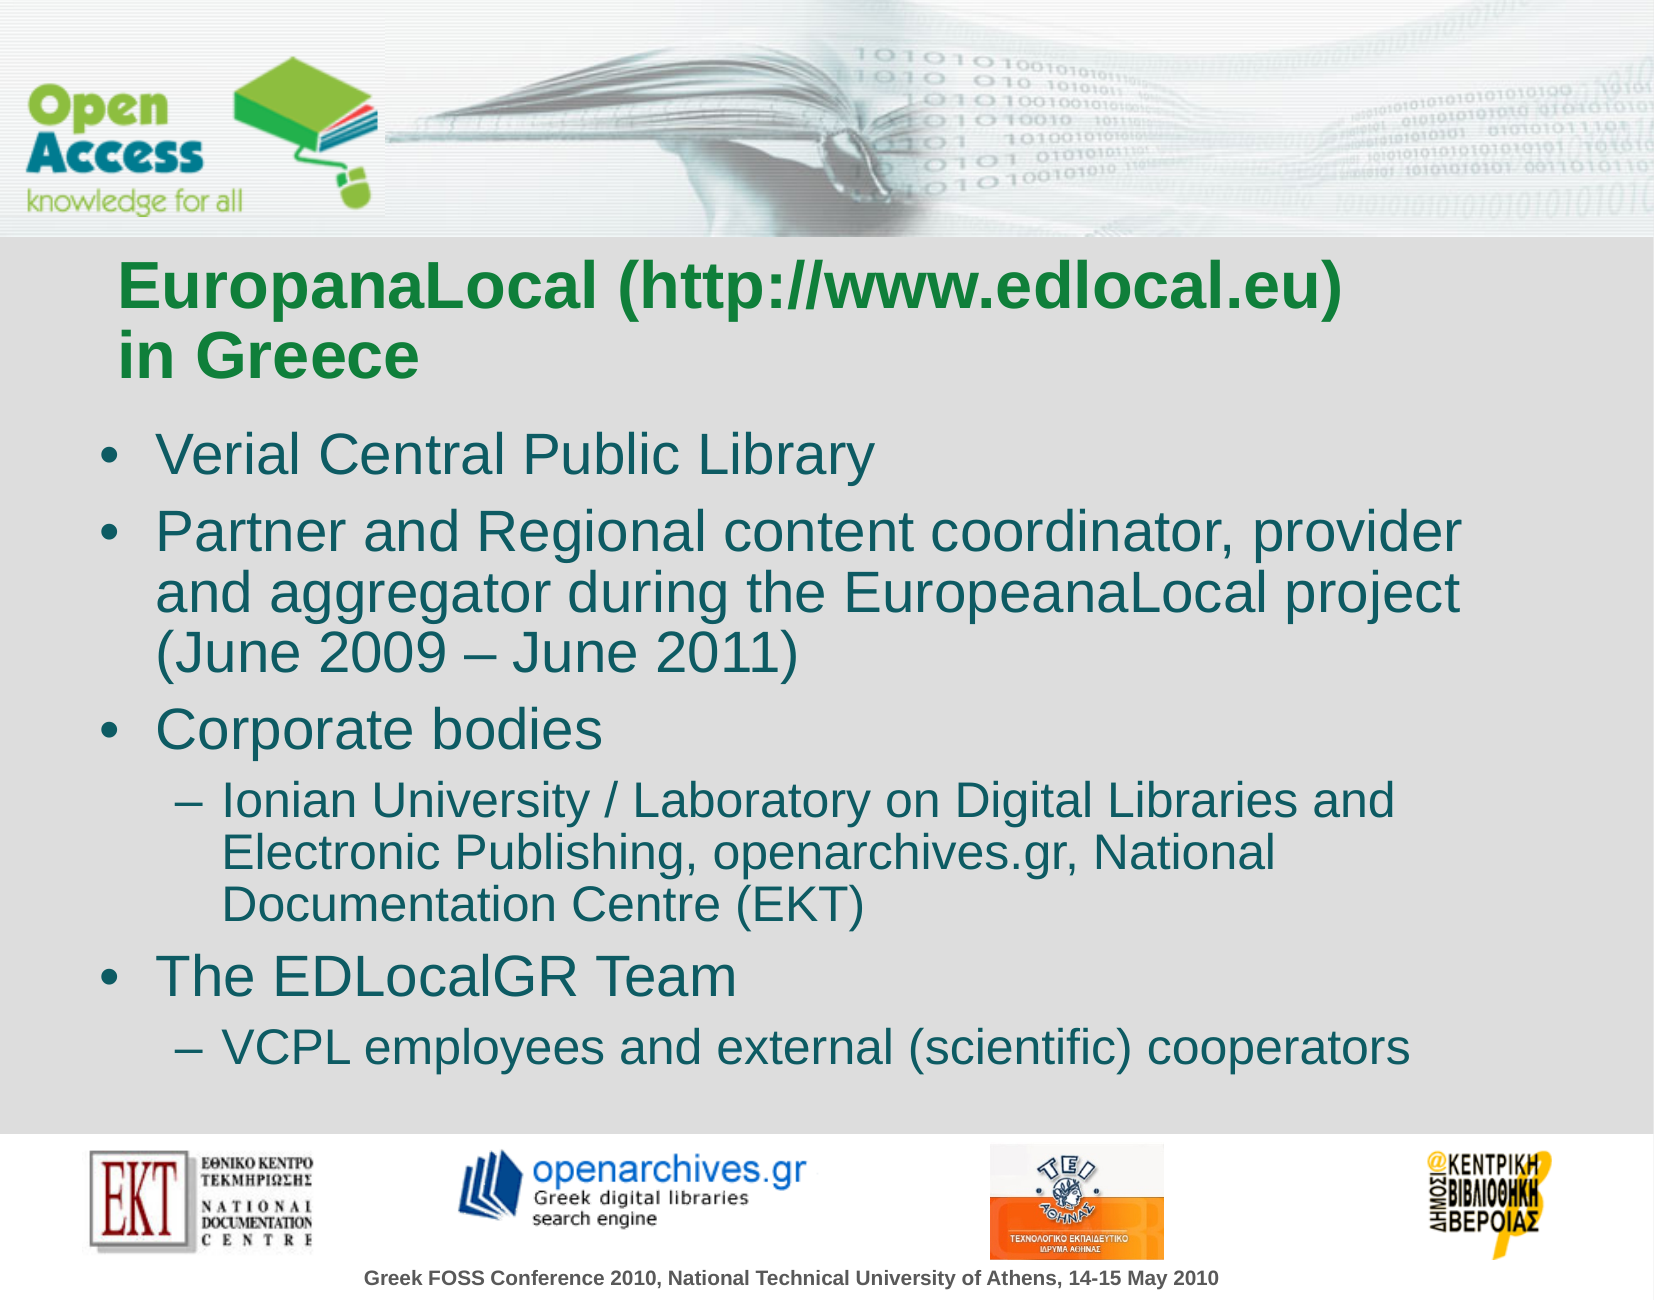

EuropanaLocal (http://www.edlocal.eu)
in Greece
Verial Central Public Library
Partner and Regional content coordinator, provider and aggregator during the EuropeanaLocal project (June 2009 – June 2011)
Corporate bodies
Ionian University / Laboratory on Digital Libraries and Electronic Publishing, openarchives.gr, National Documentation Centre (EKT)
The EDLocalGR Team
VCPL employees and external (scientific) cooperators